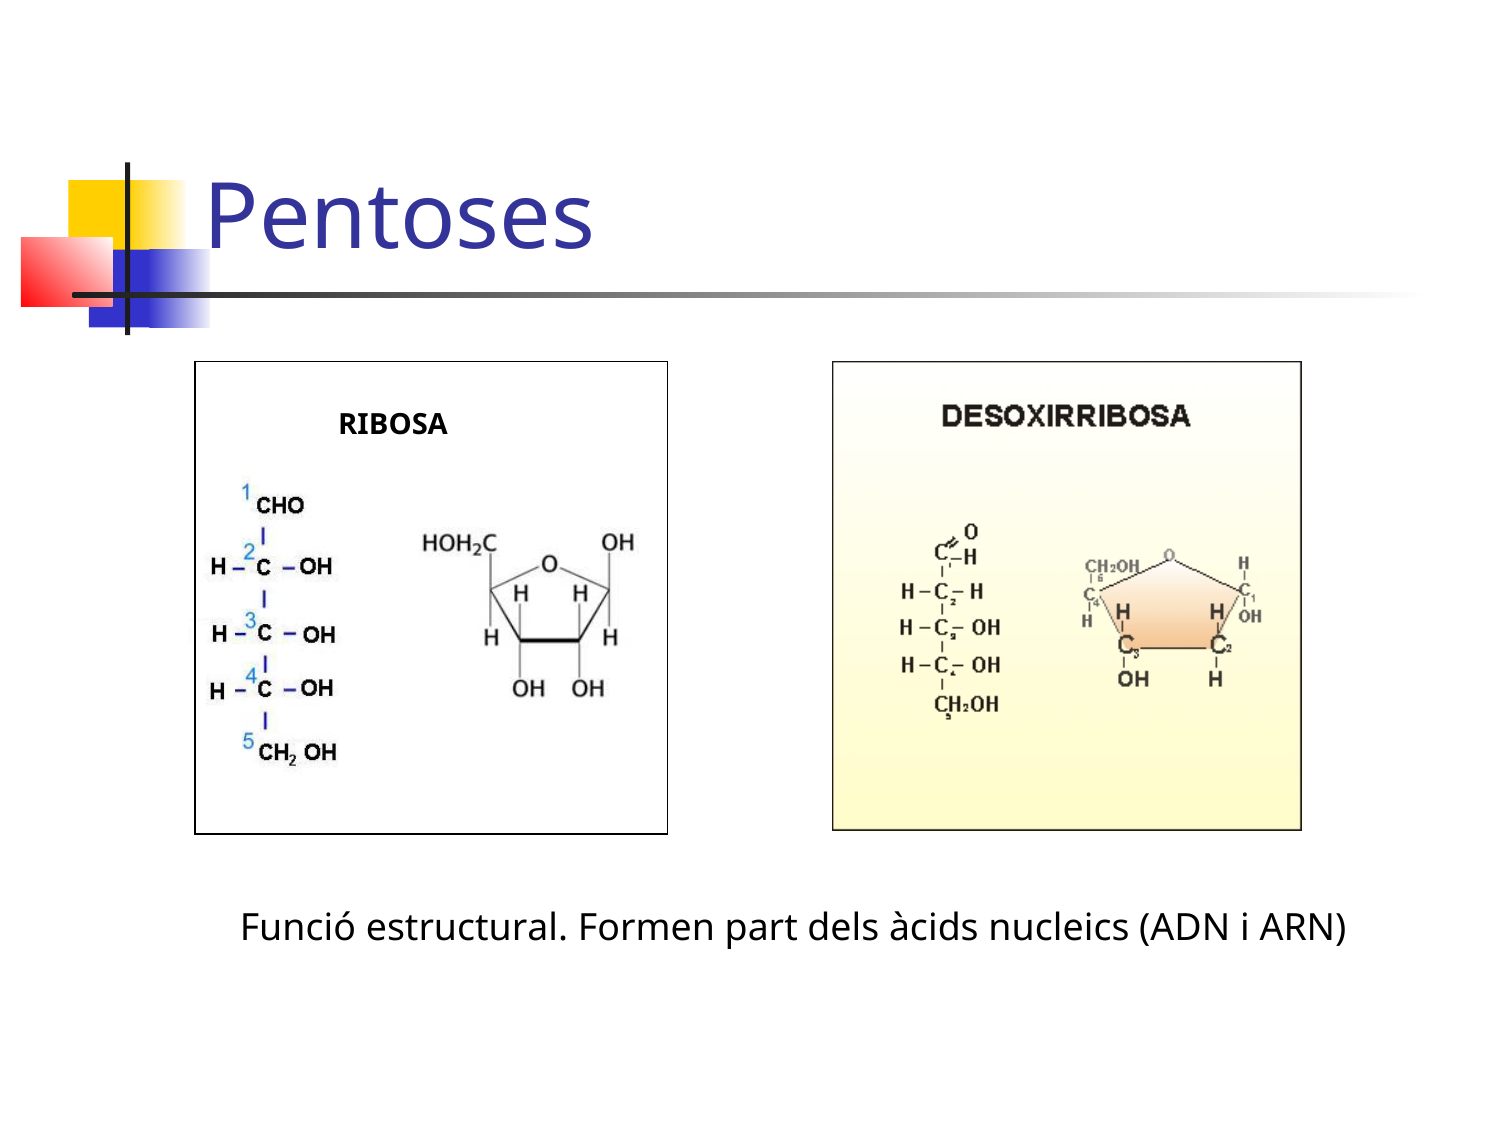

# Pentoses
RIBOSA
Funció estructural. Formen part dels àcids nucleics (ADN i ARN)